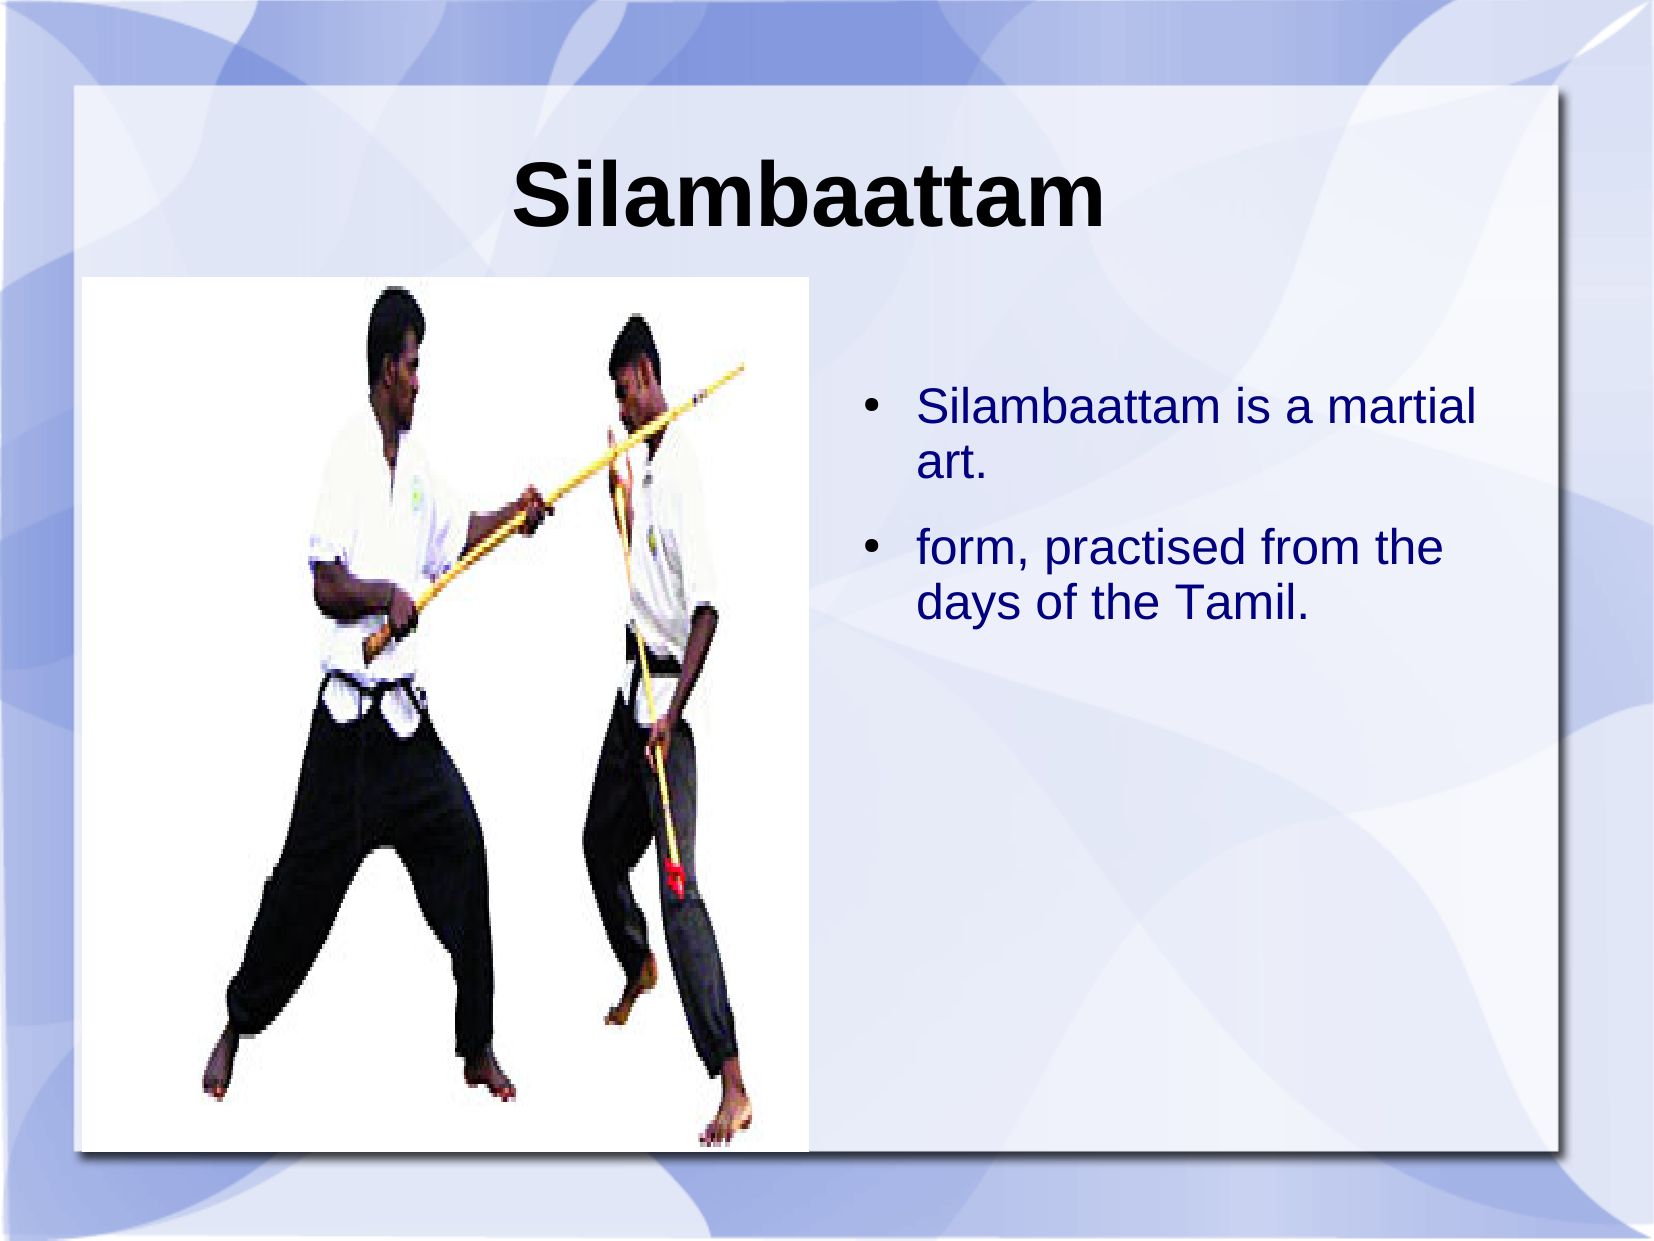

# Silambaattam
Silambaattam is a martial art.
form, practised from the days of the Tamil.